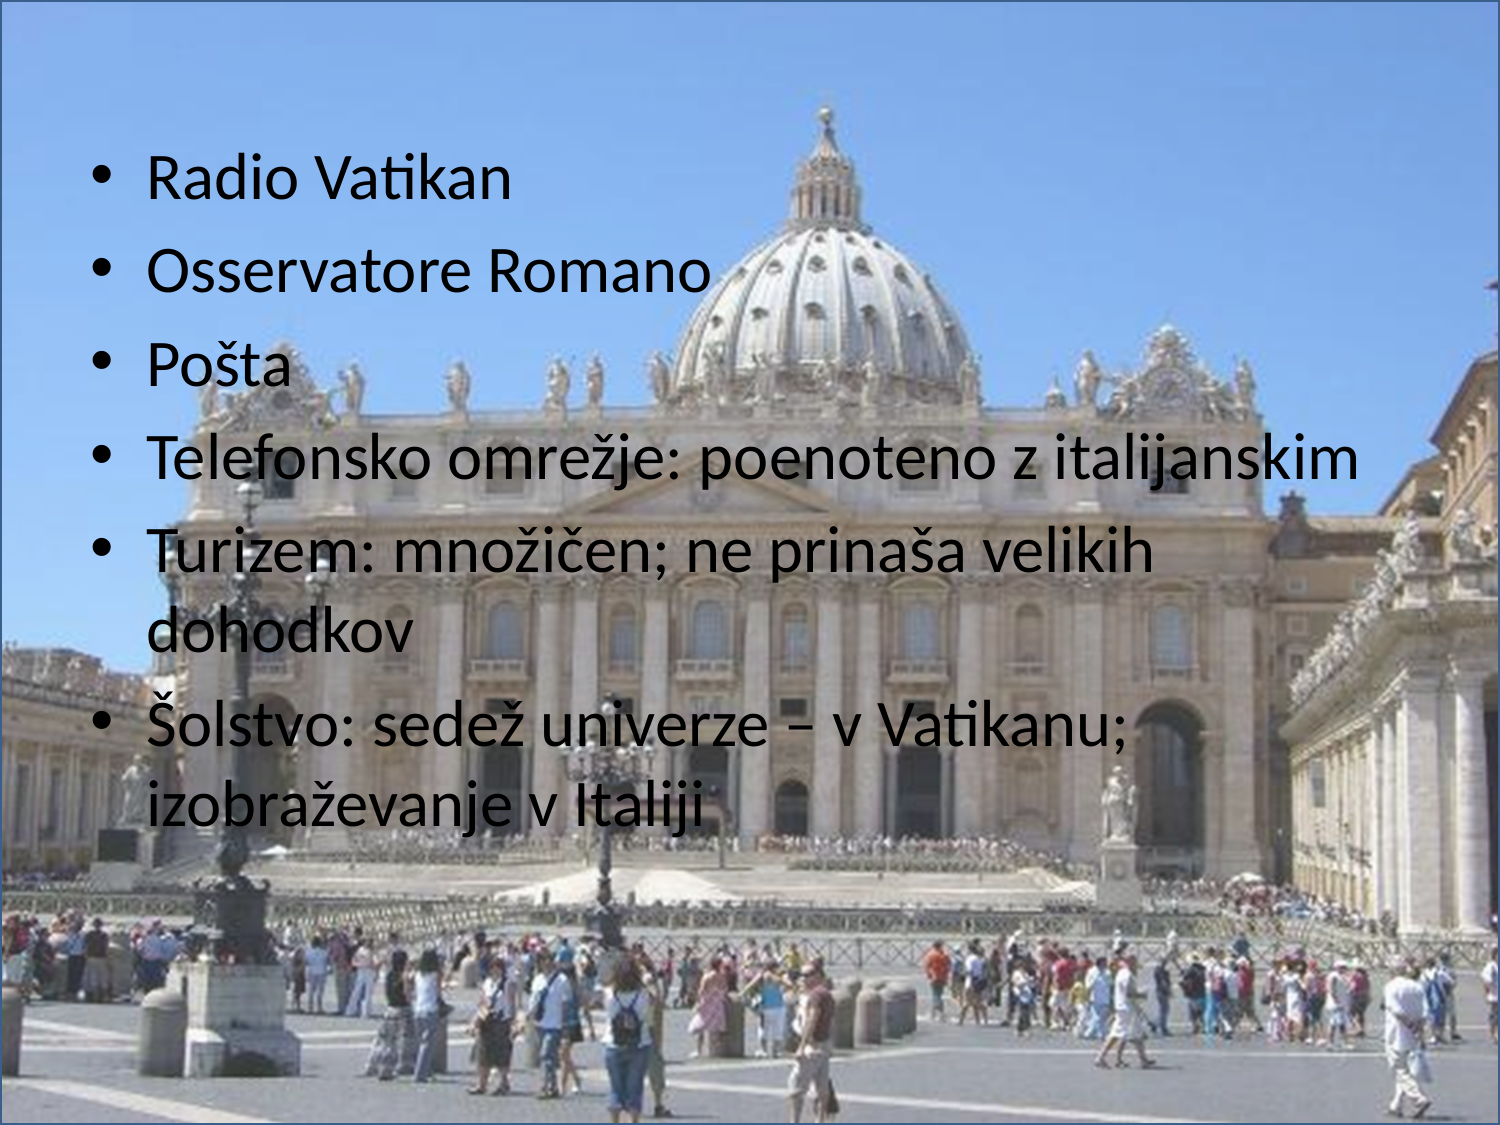

# Radio Vatikan
Osservatore Romano
Pošta
Telefonsko omrežje: poenoteno z italijanskim
Turizem: množičen; ne prinaša velikih dohodkov
Šolstvo: sedež univerze – v Vatikanu; izobraževanje v Italiji